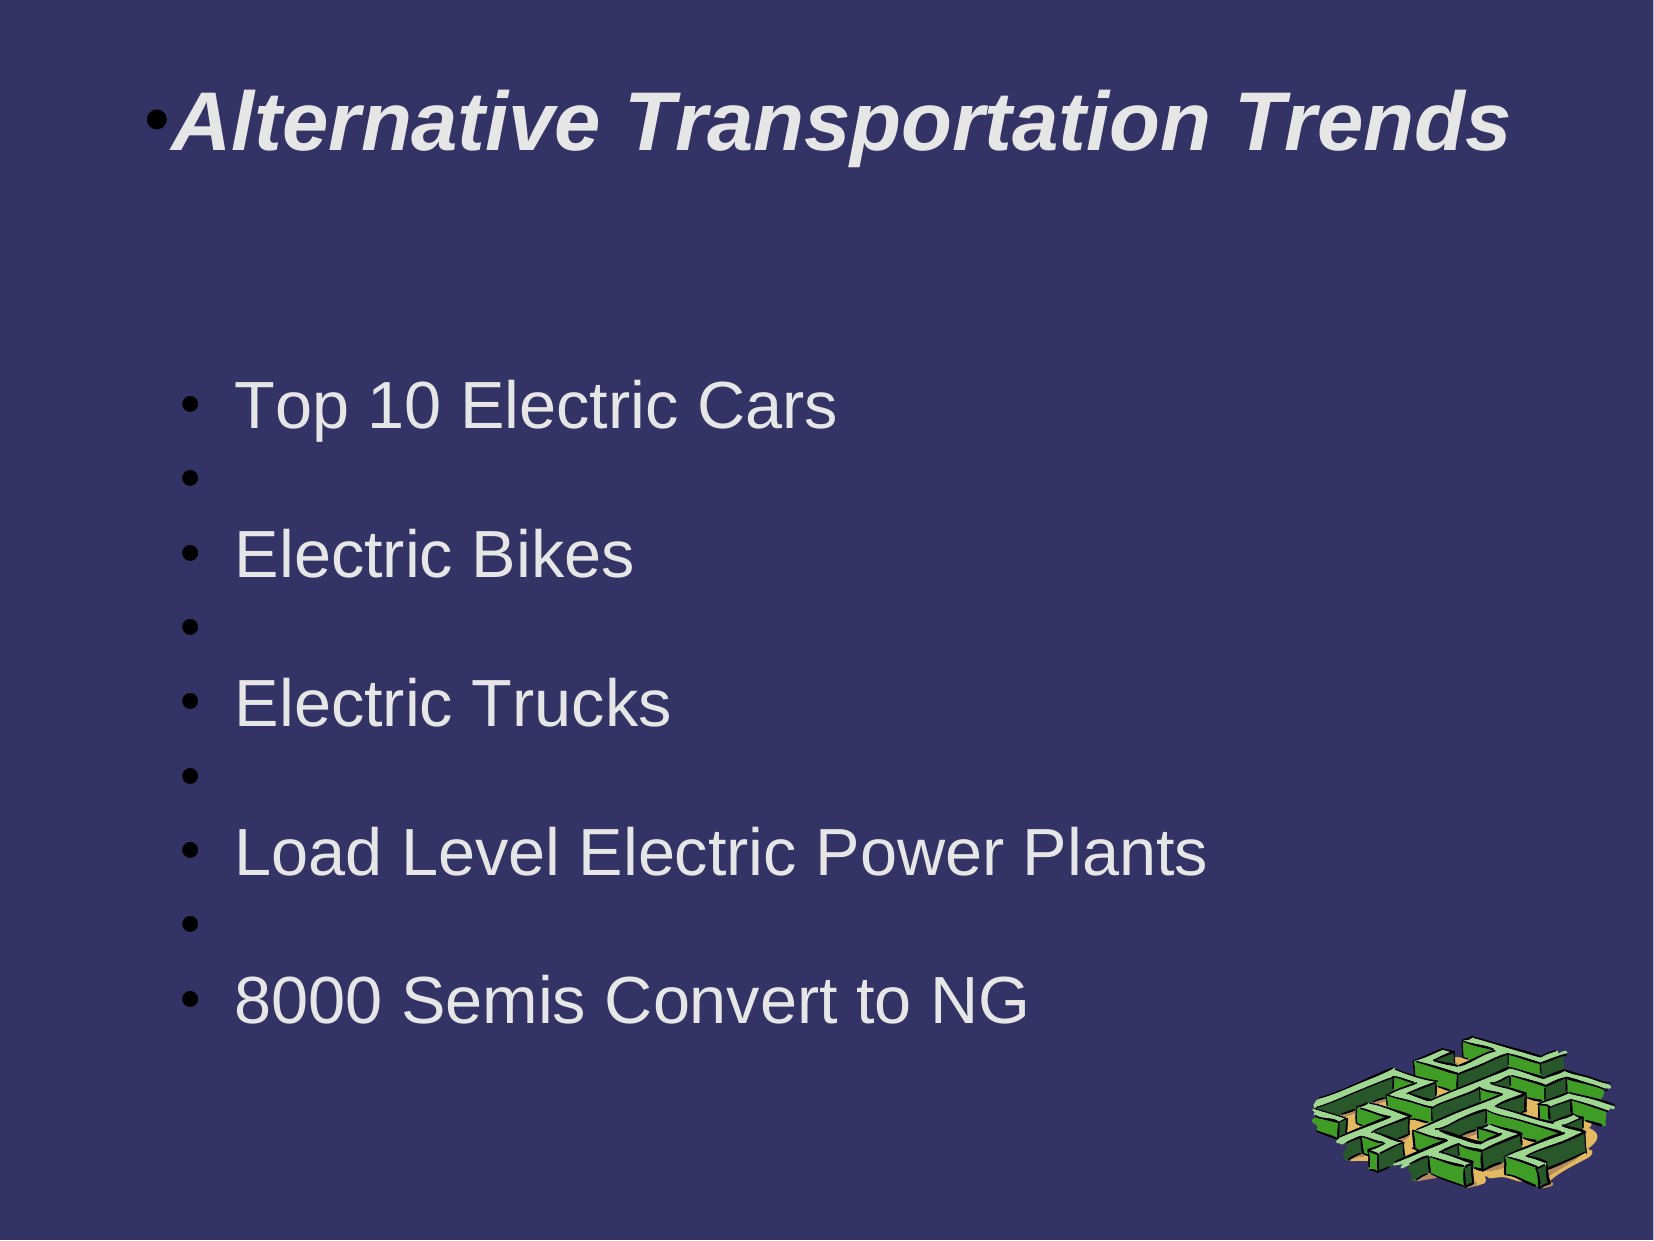

# Alternative Transportation Trends
Top 10 Electric Cars
Electric Bikes
Electric Trucks
Load Level Electric Power Plants
8000 Semis Convert to NG